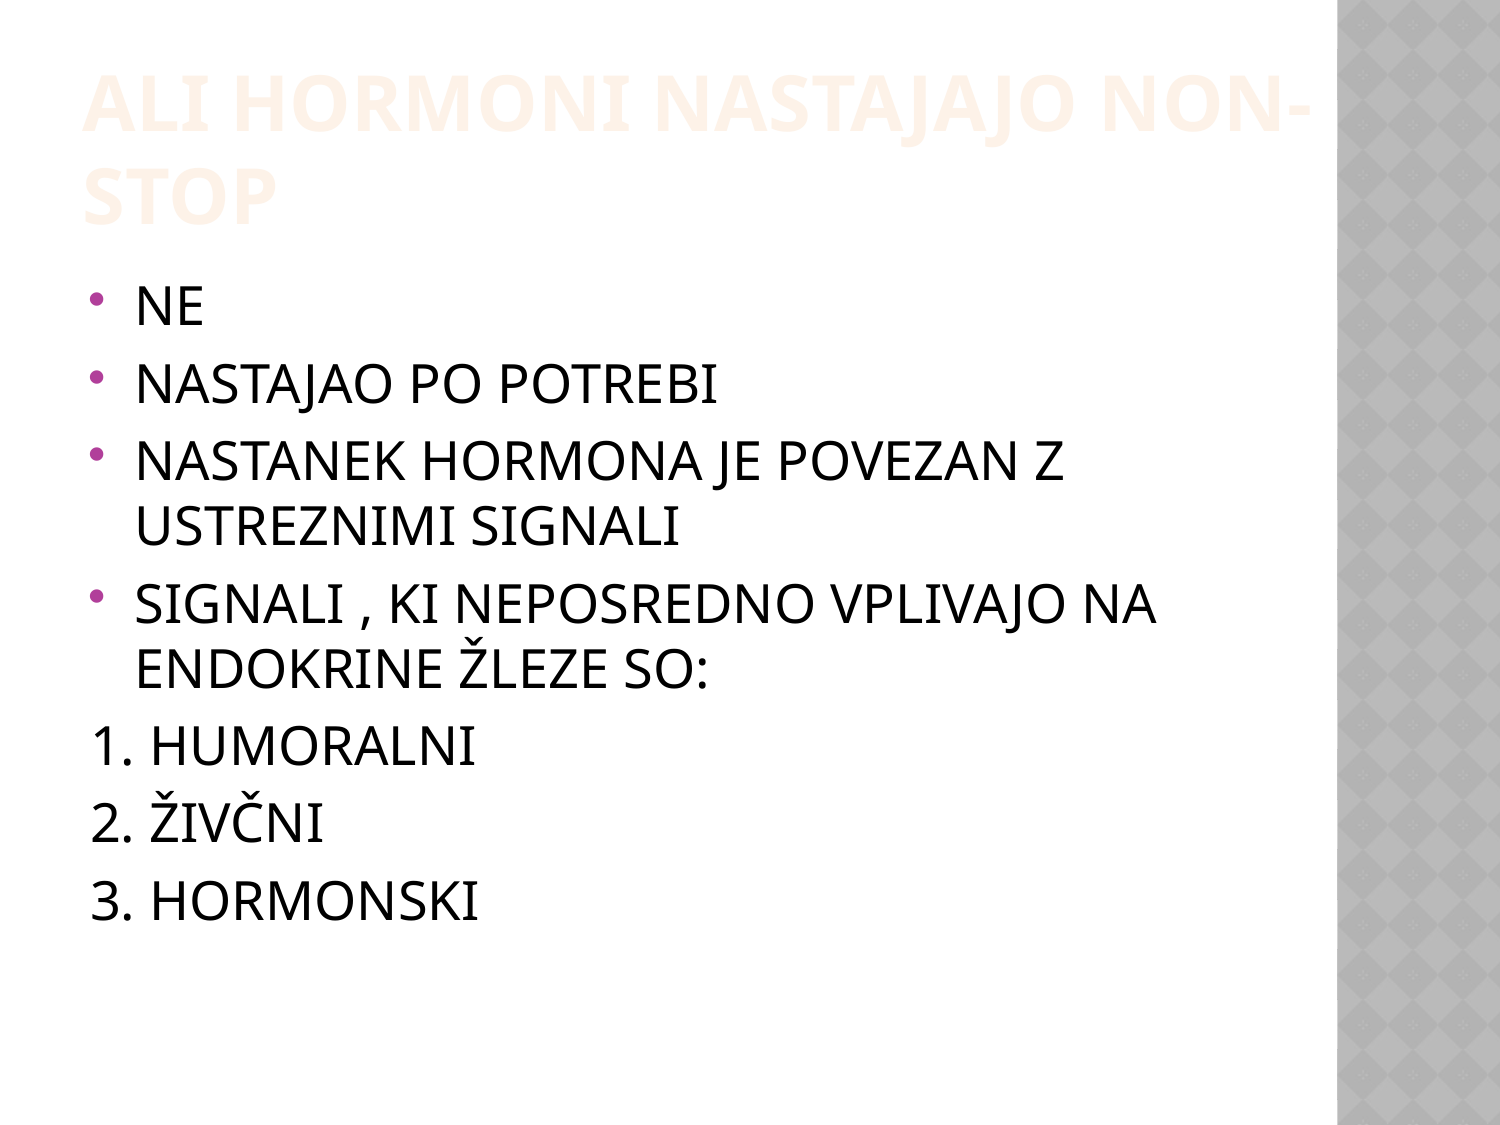

# ALI HORMONI NASTAJAJO NON-STOP
NE
NASTAJAO PO POTREBI
NASTANEK HORMONA JE POVEZAN Z USTREZNIMI SIGNALI
SIGNALI , KI NEPOSREDNO VPLIVAJO NA ENDOKRINE ŽLEZE SO:
1. HUMORALNI
2. ŽIVČNI
3. HORMONSKI